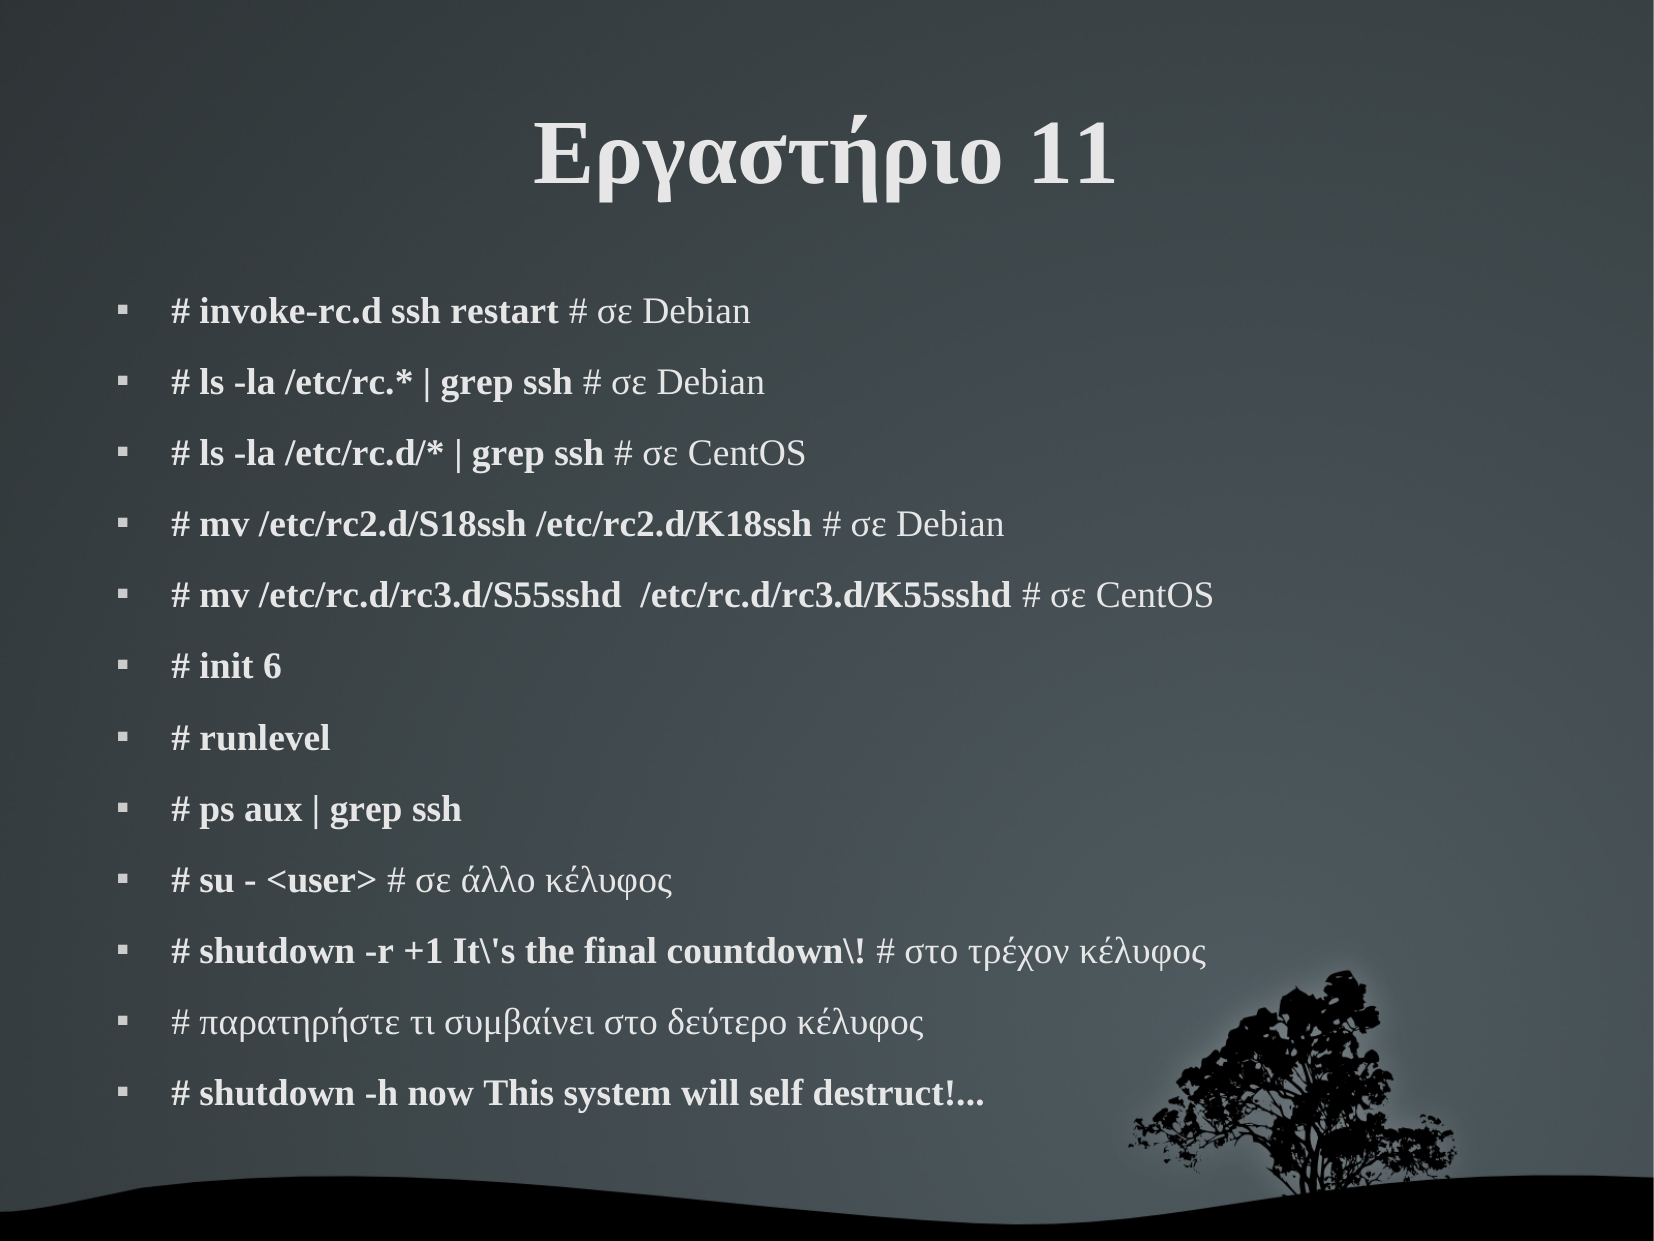

Εργαστήριο 11
# # invoke-rc.d ssh restart # σε Debian
# ls -la /etc/rc.* | grep ssh # σε Debian
# ls -la /etc/rc.d/* | grep ssh # σε CentOS
# mv /etc/rc2.d/S18ssh /etc/rc2.d/K18ssh # σε Debian
# mv /etc/rc.d/rc3.d/S55sshd /etc/rc.d/rc3.d/K55sshd # σε CentOS
# init 6
# runlevel
# ps aux | grep ssh
# su - <user> # σε άλλο κέλυφος
# shutdown -r +1 It\'s the final countdown\! # στο τρέχον κέλυφος
# παρατηρήστε τι συμβαίνει στο δεύτερο κέλυφος
# shutdown -h now This system will self destruct!...